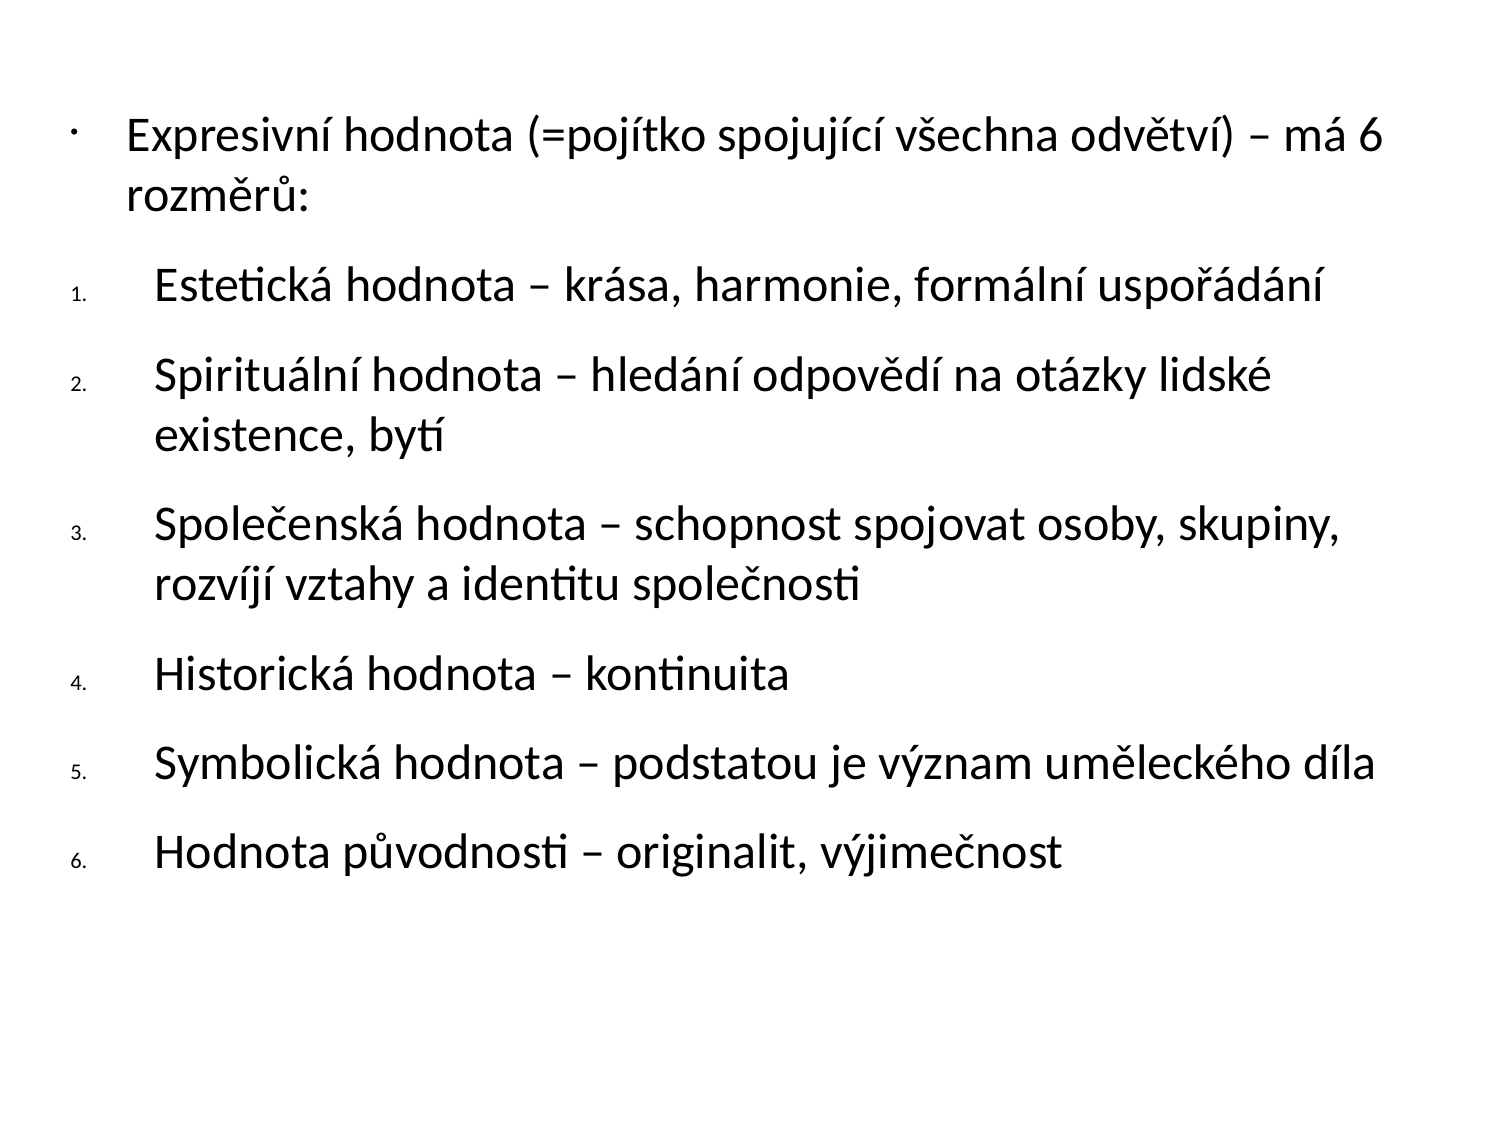

#
Expresivní hodnota (=pojítko spojující všechna odvětví) – má 6 rozměrů:
Estetická hodnota – krása, harmonie, formální uspořádání
Spirituální hodnota – hledání odpovědí na otázky lidské existence, bytí
Společenská hodnota – schopnost spojovat osoby, skupiny, rozvíjí vztahy a identitu společnosti
Historická hodnota – kontinuita
Symbolická hodnota – podstatou je význam uměleckého díla
Hodnota původnosti – originalit, výjimečnost